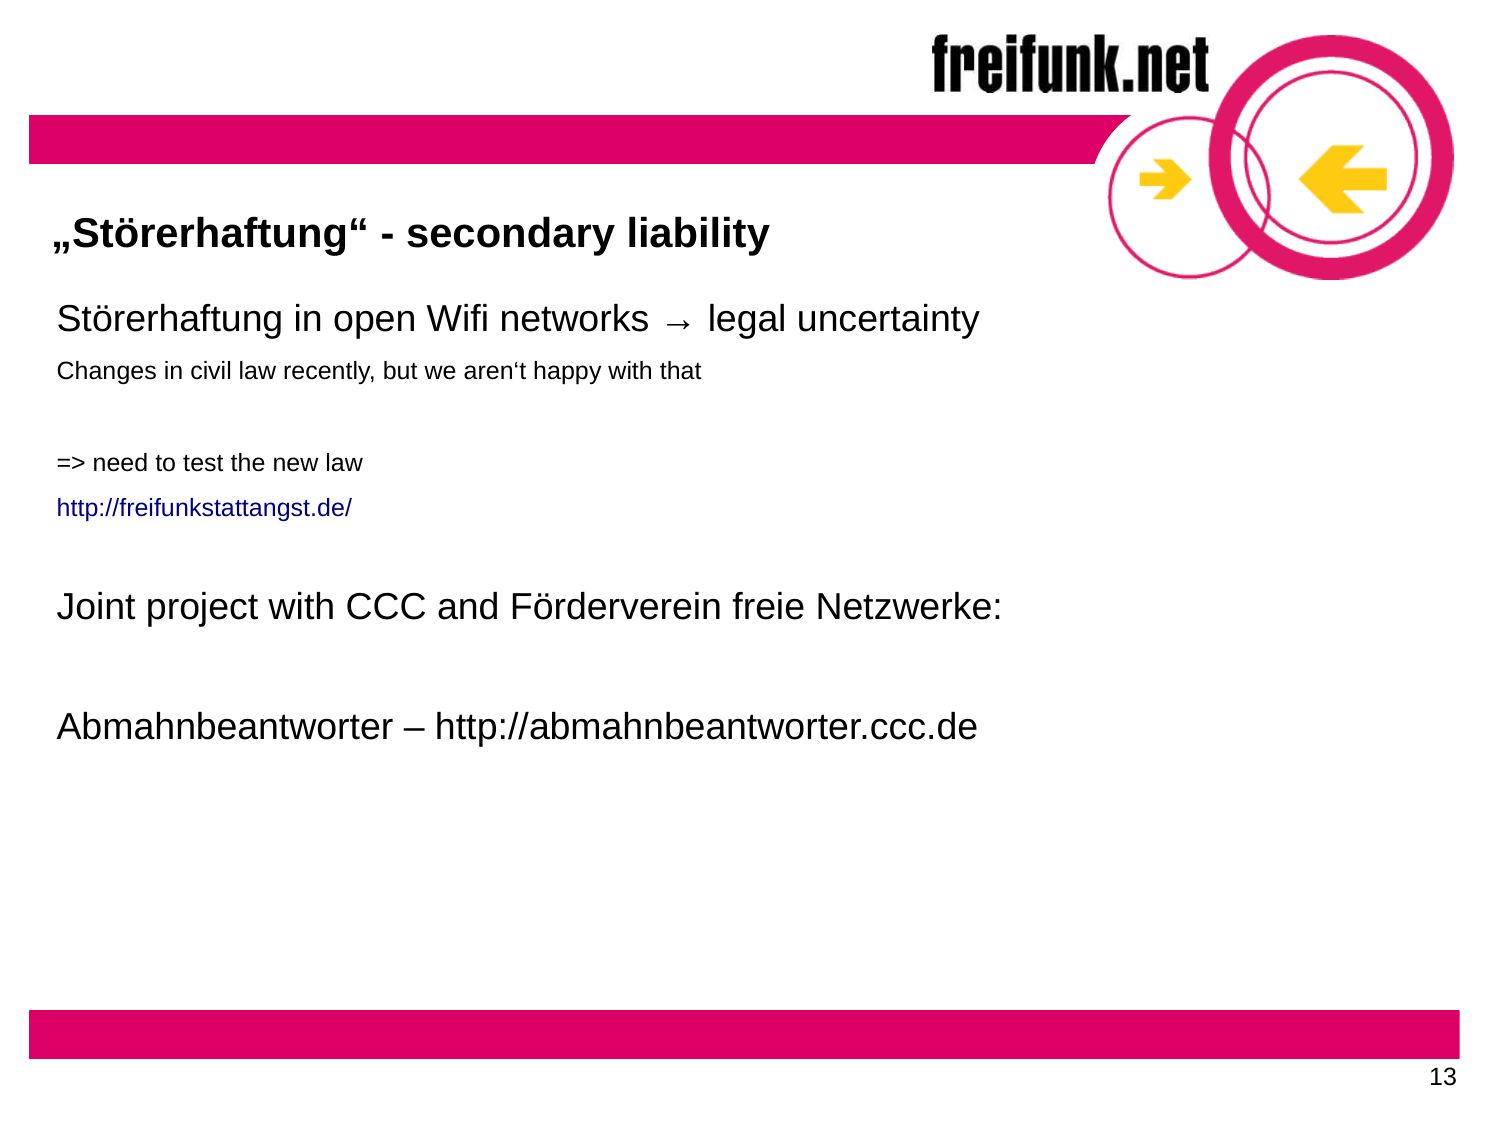

„Störerhaftung“ - secondary liability
Störerhaftung in open Wifi networks → legal uncertainty
Changes in civil law recently, but we aren‘t happy with that
=> need to test the new law
http://freifunkstattangst.de/
Joint project with CCC and Förderverein freie Netzwerke:
Abmahnbeantworter – http://abmahnbeantworter.ccc.de
13